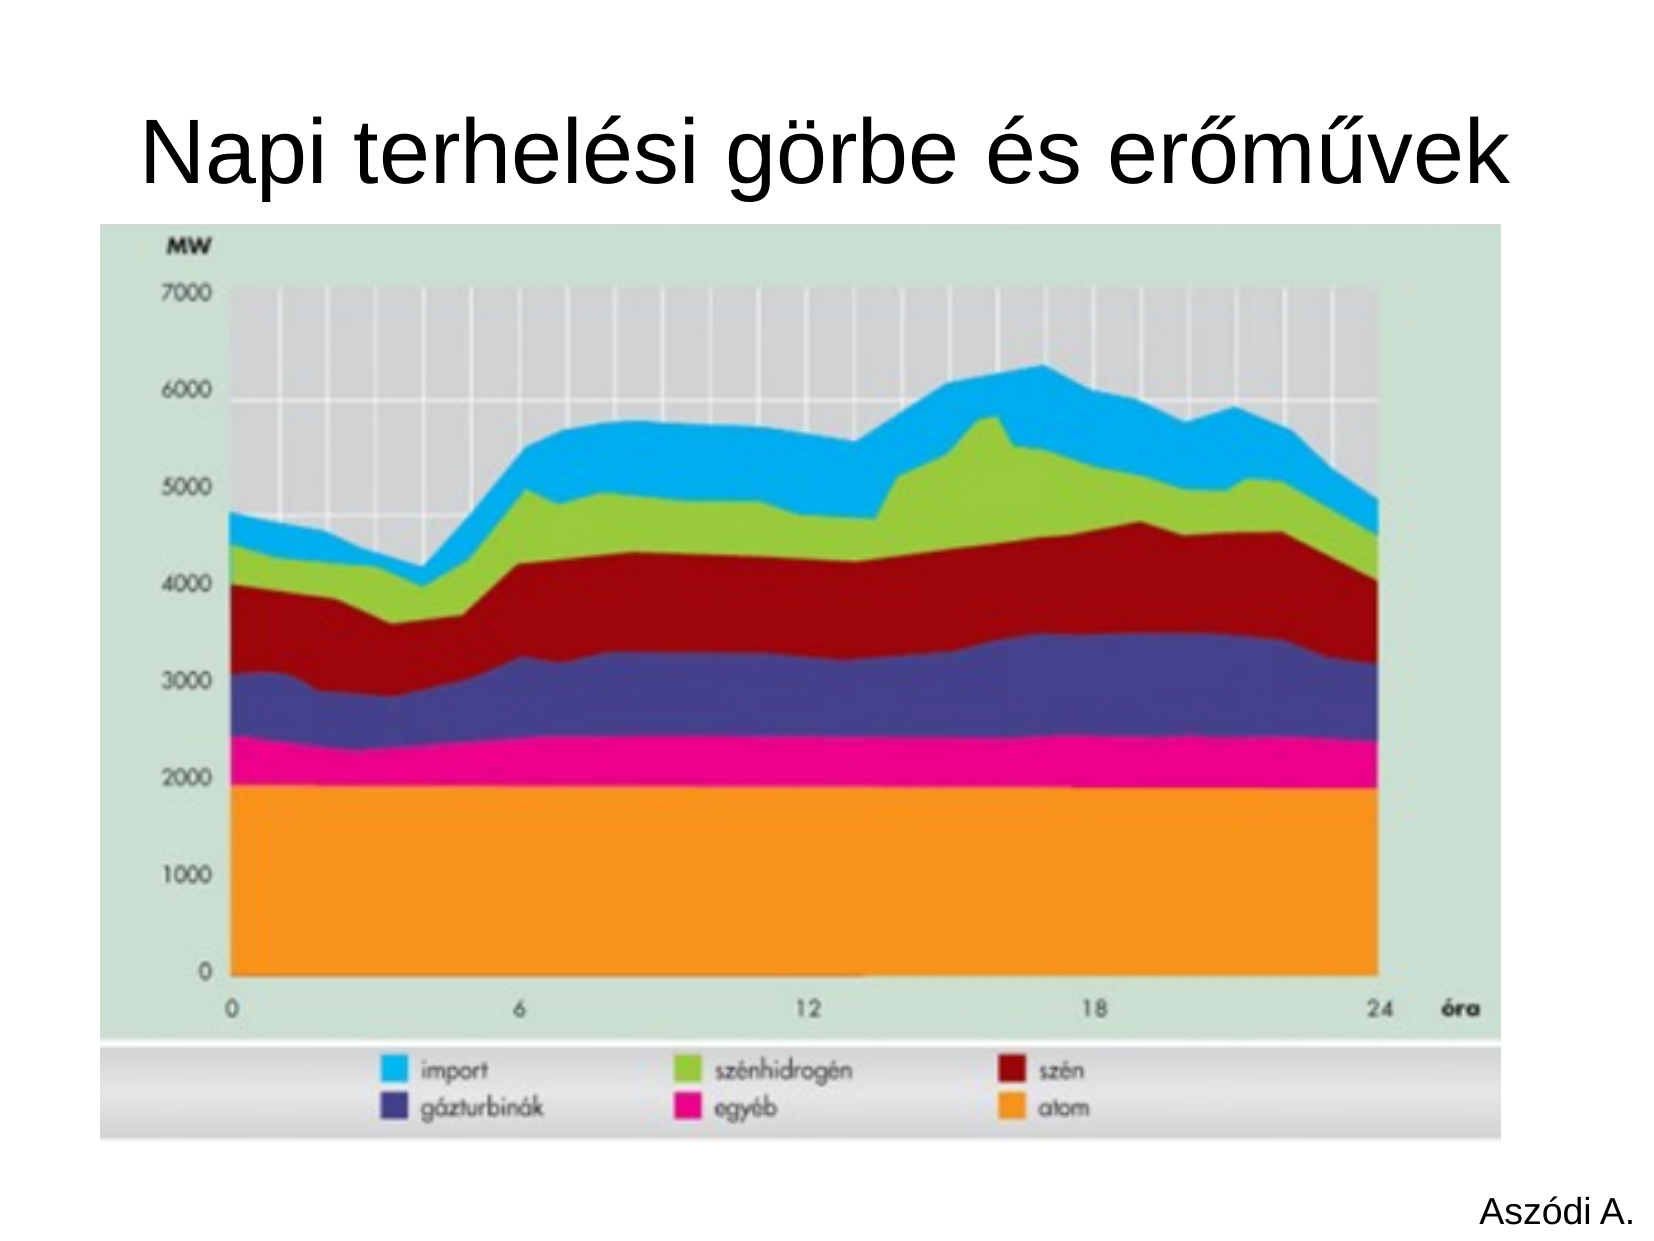

# Napi terhelési görbe és erőművek
Aszódi A.